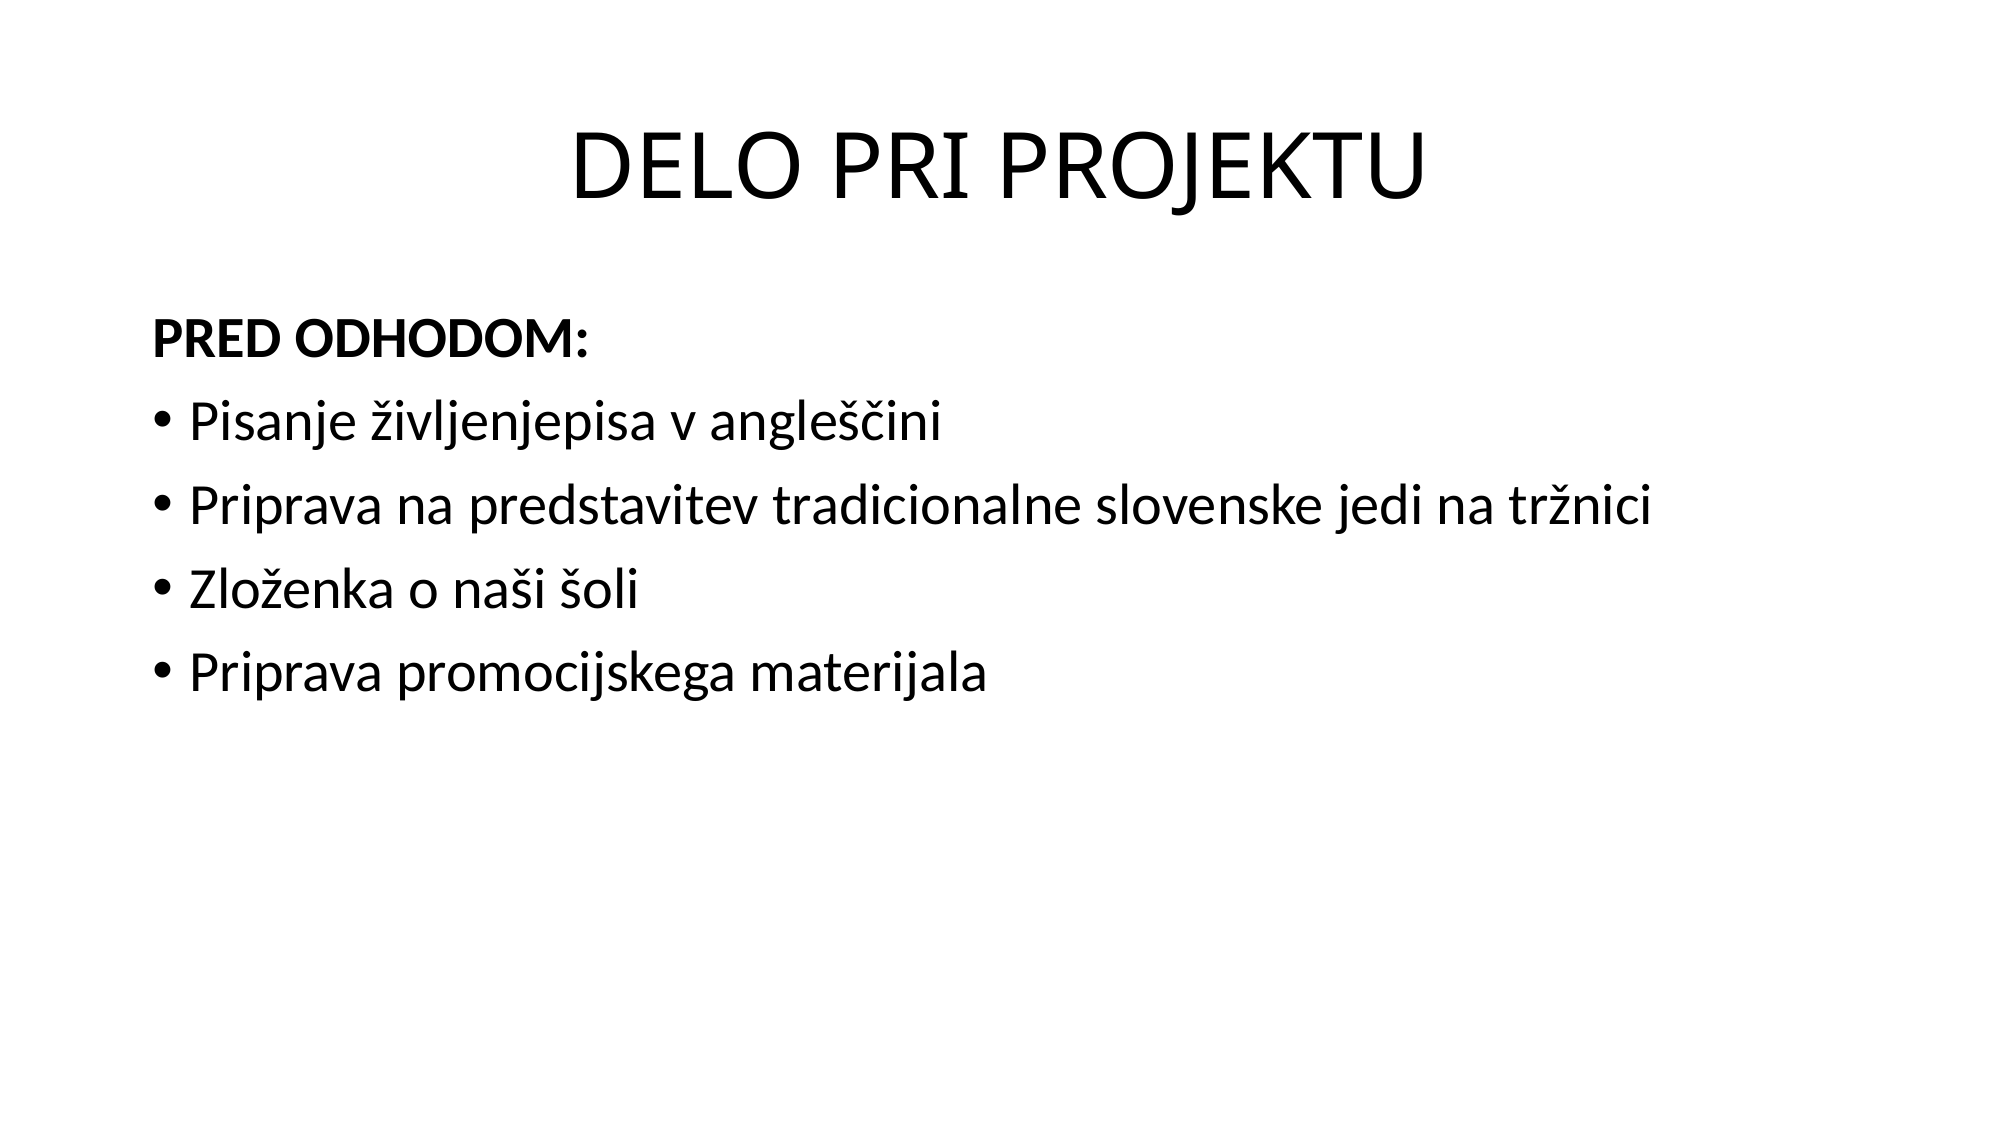

# DELO PRI PROJEKTU
PRED ODHODOM:
Pisanje življenjepisa v angleščini
Priprava na predstavitev tradicionalne slovenske jedi na tržnici
Zloženka o naši šoli
Priprava promocijskega materijala